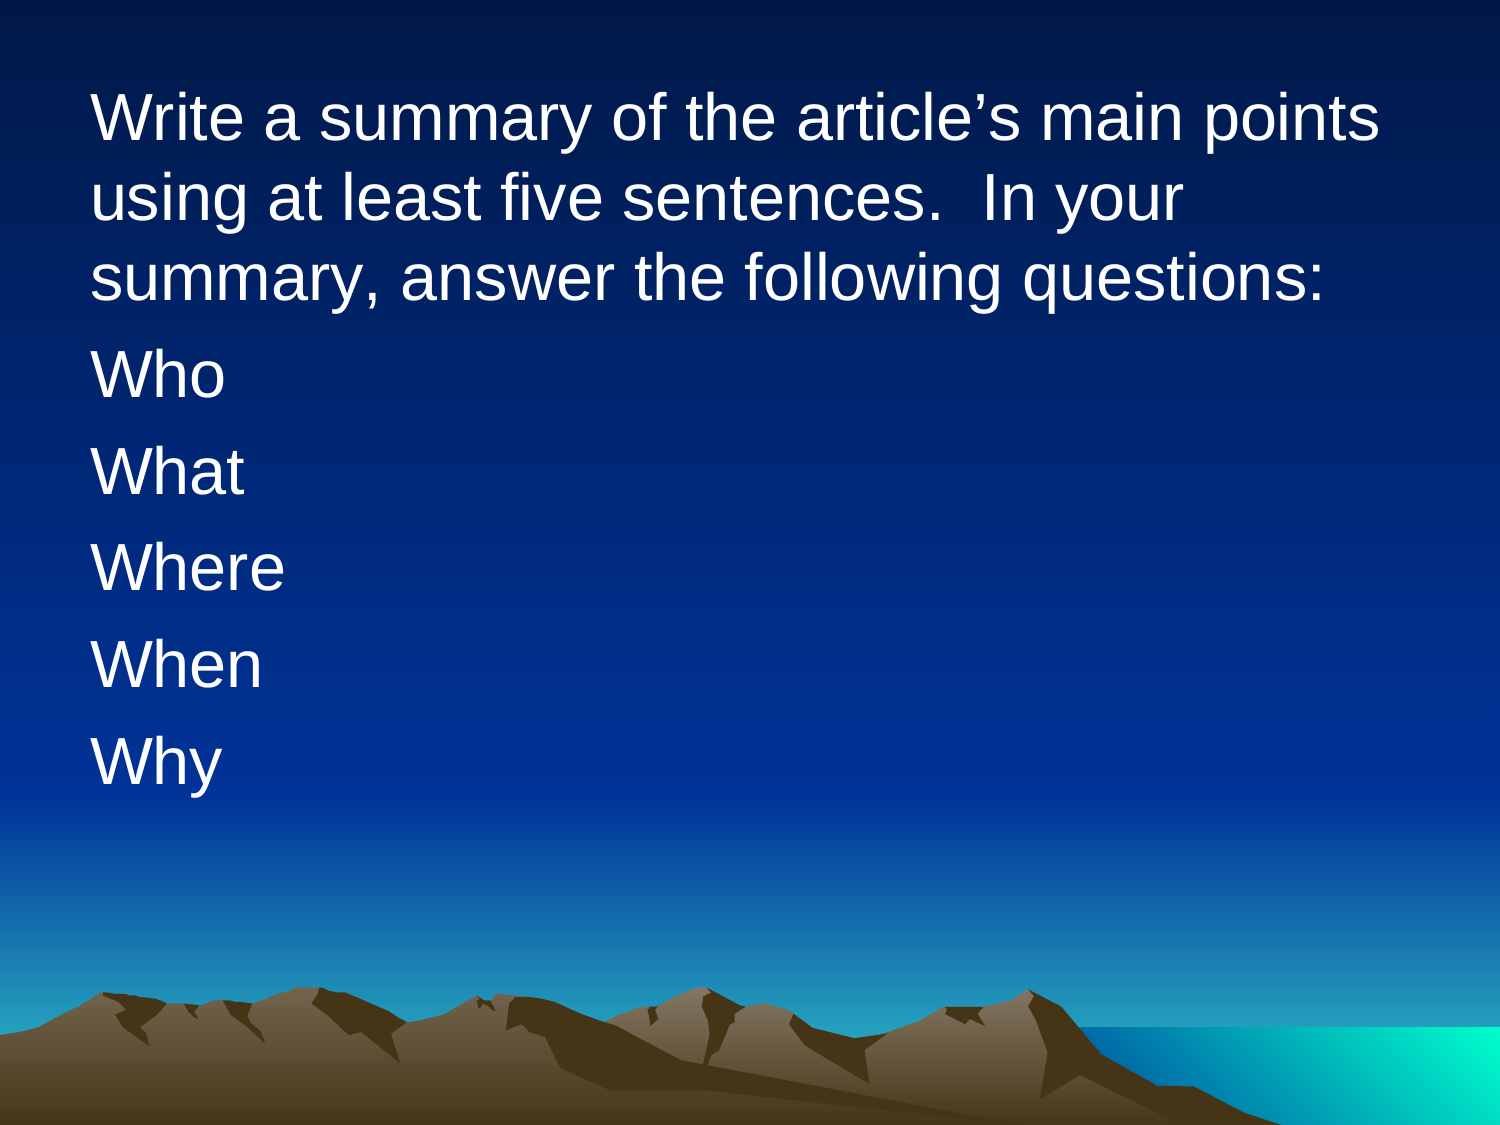

# Write a summary of the article’s main points using at least five sentences. In your summary, answer the following questions:
Who
What
Where
When
Why